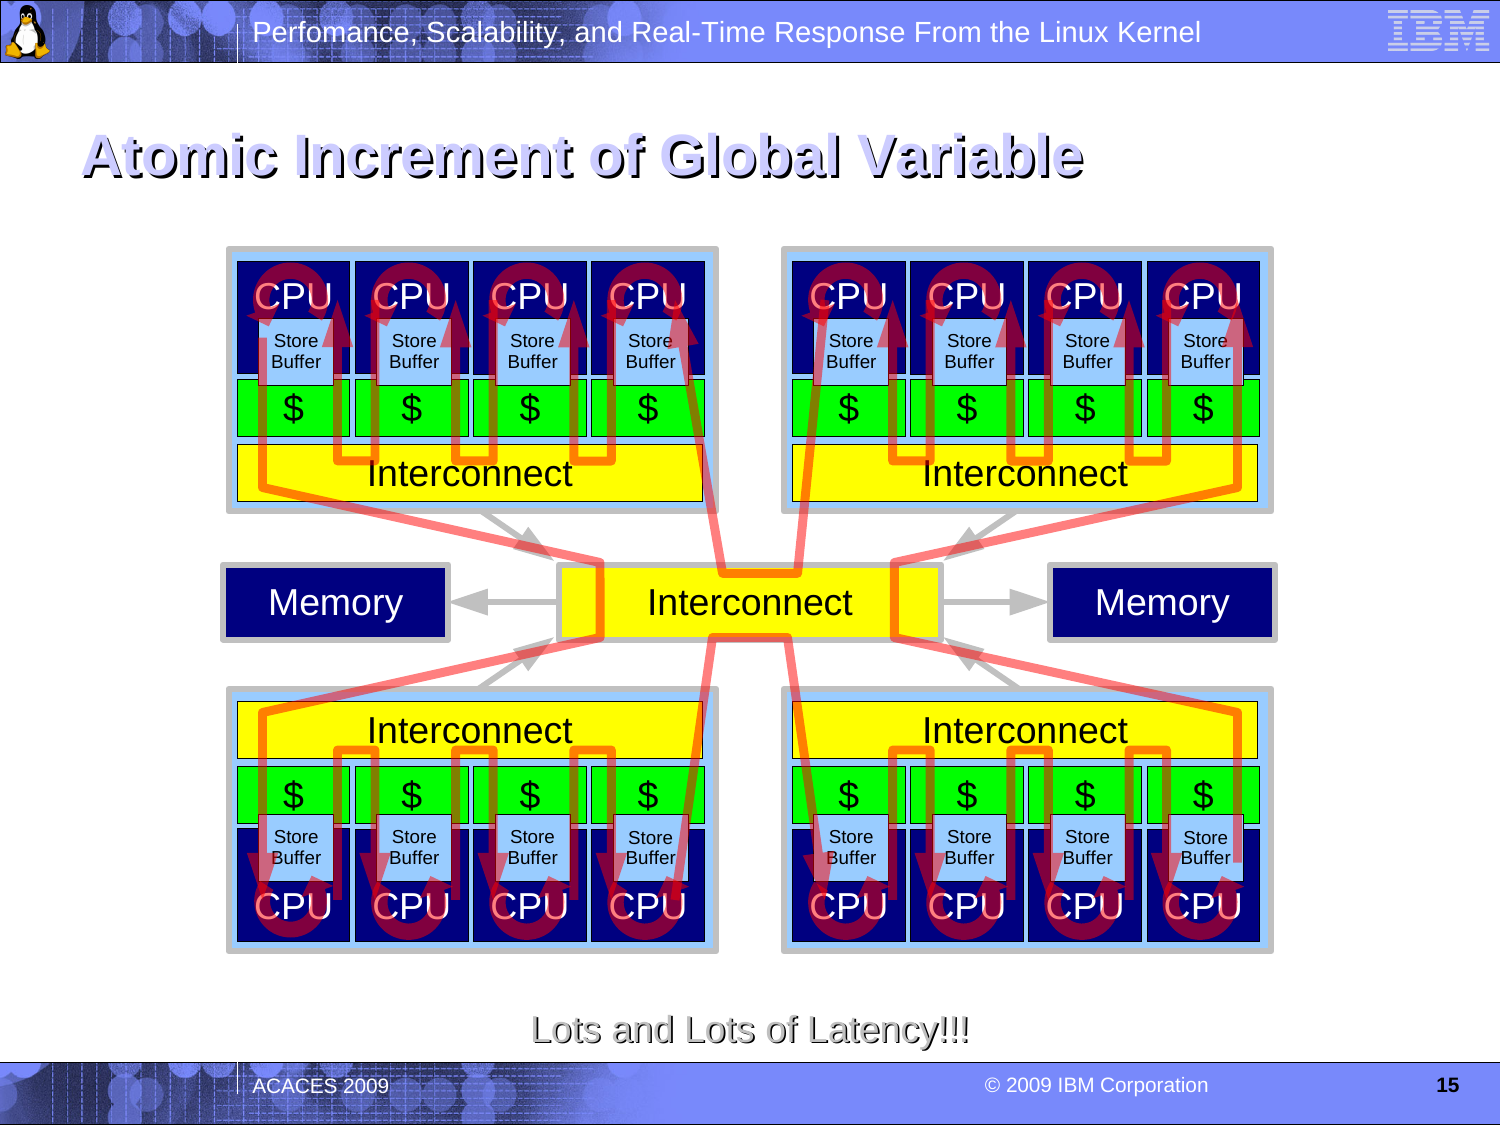

# Atomic Increment of Global Variable
CPU
CPU
CPU
CPU
CPU
CPU
CPU
CPU
Store
Buffer
Store
Buffer
Store
Buffer
Store
Buffer
Store
Buffer
Store
Buffer
Store
Buffer
Store
Buffer
$
$
$
$
$
$
$
$
Interconnect
Interconnect
Memory
Interconnect
Memory
Interconnect
Interconnect
$
$
$
$
$
$
$
$
Store
Buffer
Store
Buffer
Store
Buffer
Store
Buffer
Store
Buffer
Store
Buffer
Store
Buffer
Store
Buffer
CPU
CPU
CPU
CPU
CPU
CPU
CPU
CPU
Lots and Lots of Latency!!!
15